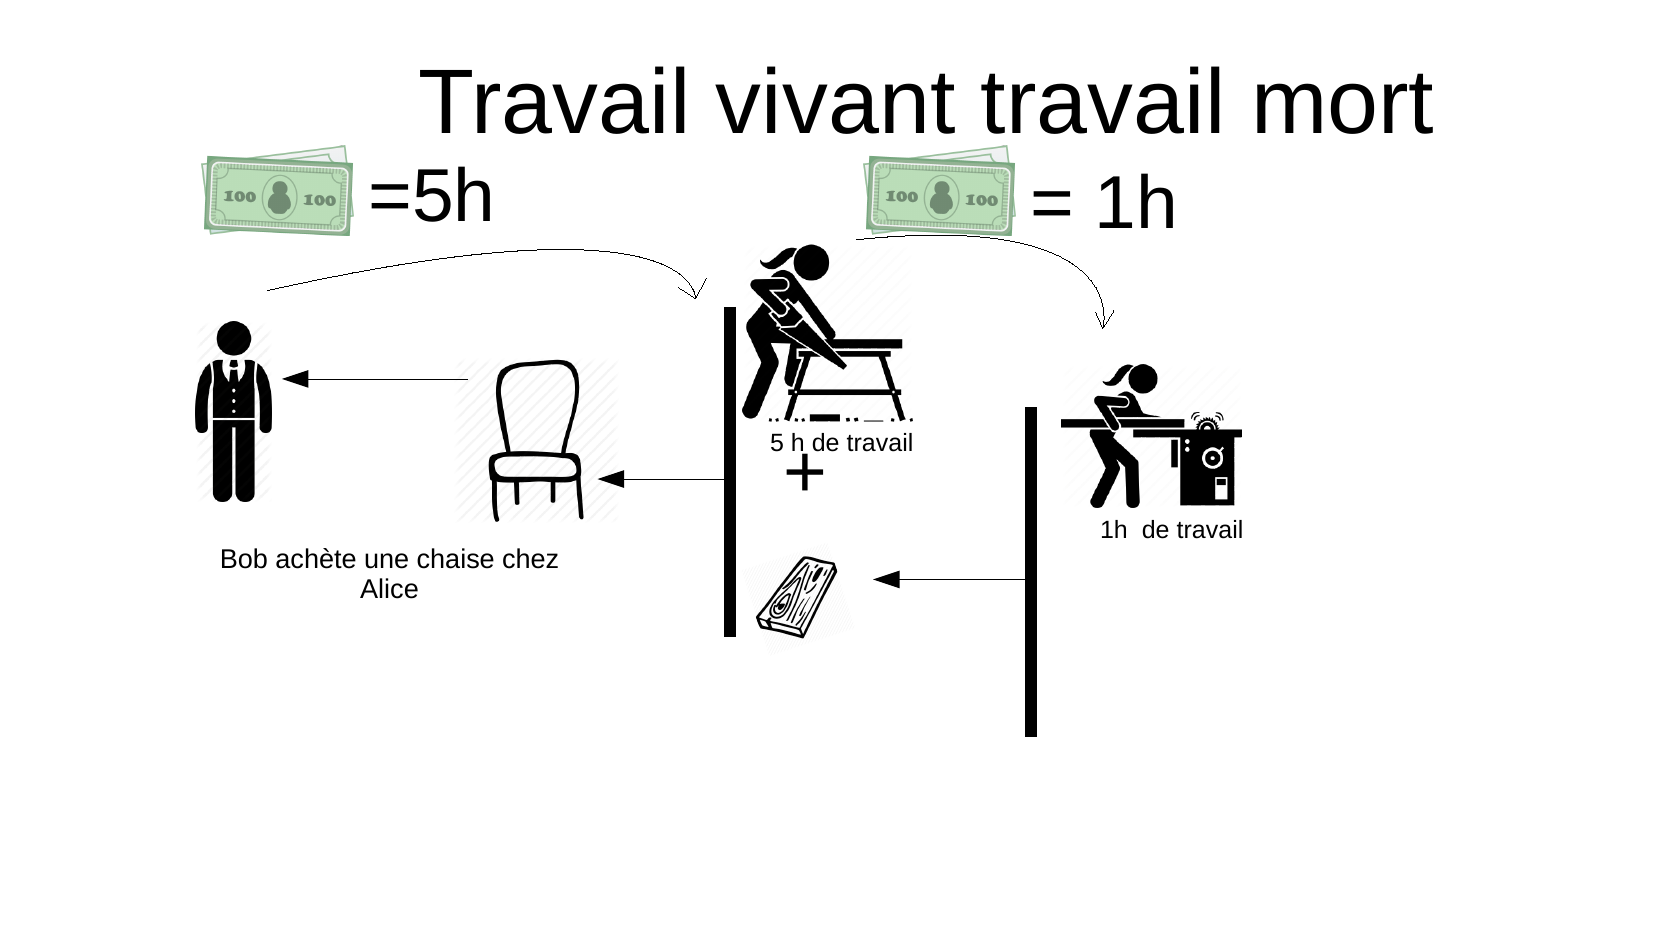

# Travail vivant travail mort
=5h
= 1h
5 h de travail
+
1h de travail
Bob achète une chaise chez Alice